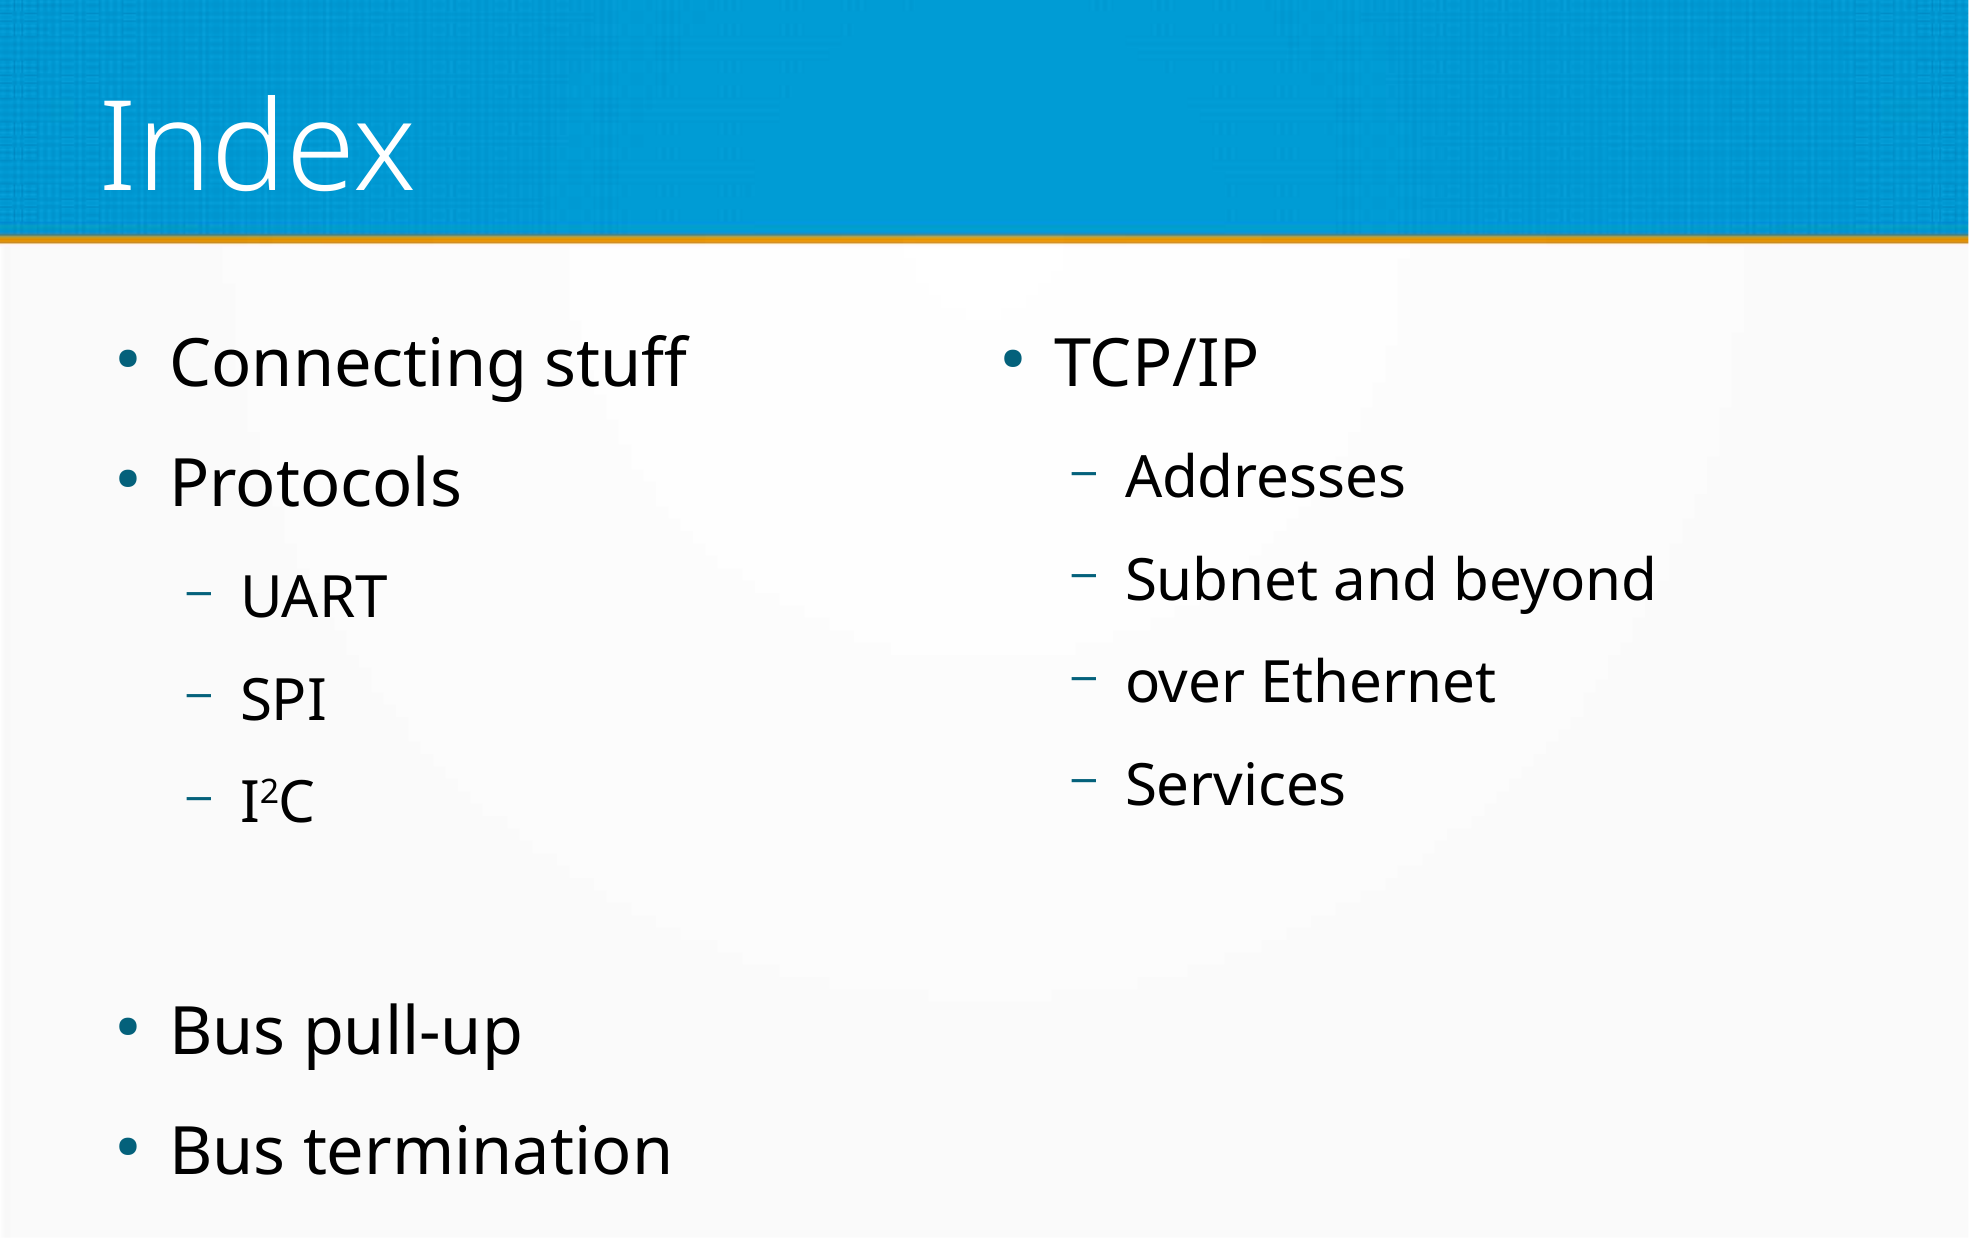

# Index
Connecting stuff
Protocols
UART
SPI
I2C
Bus pull-up
Bus termination
TCP/IP
Addresses
Subnet and beyond
over Ethernet
Services